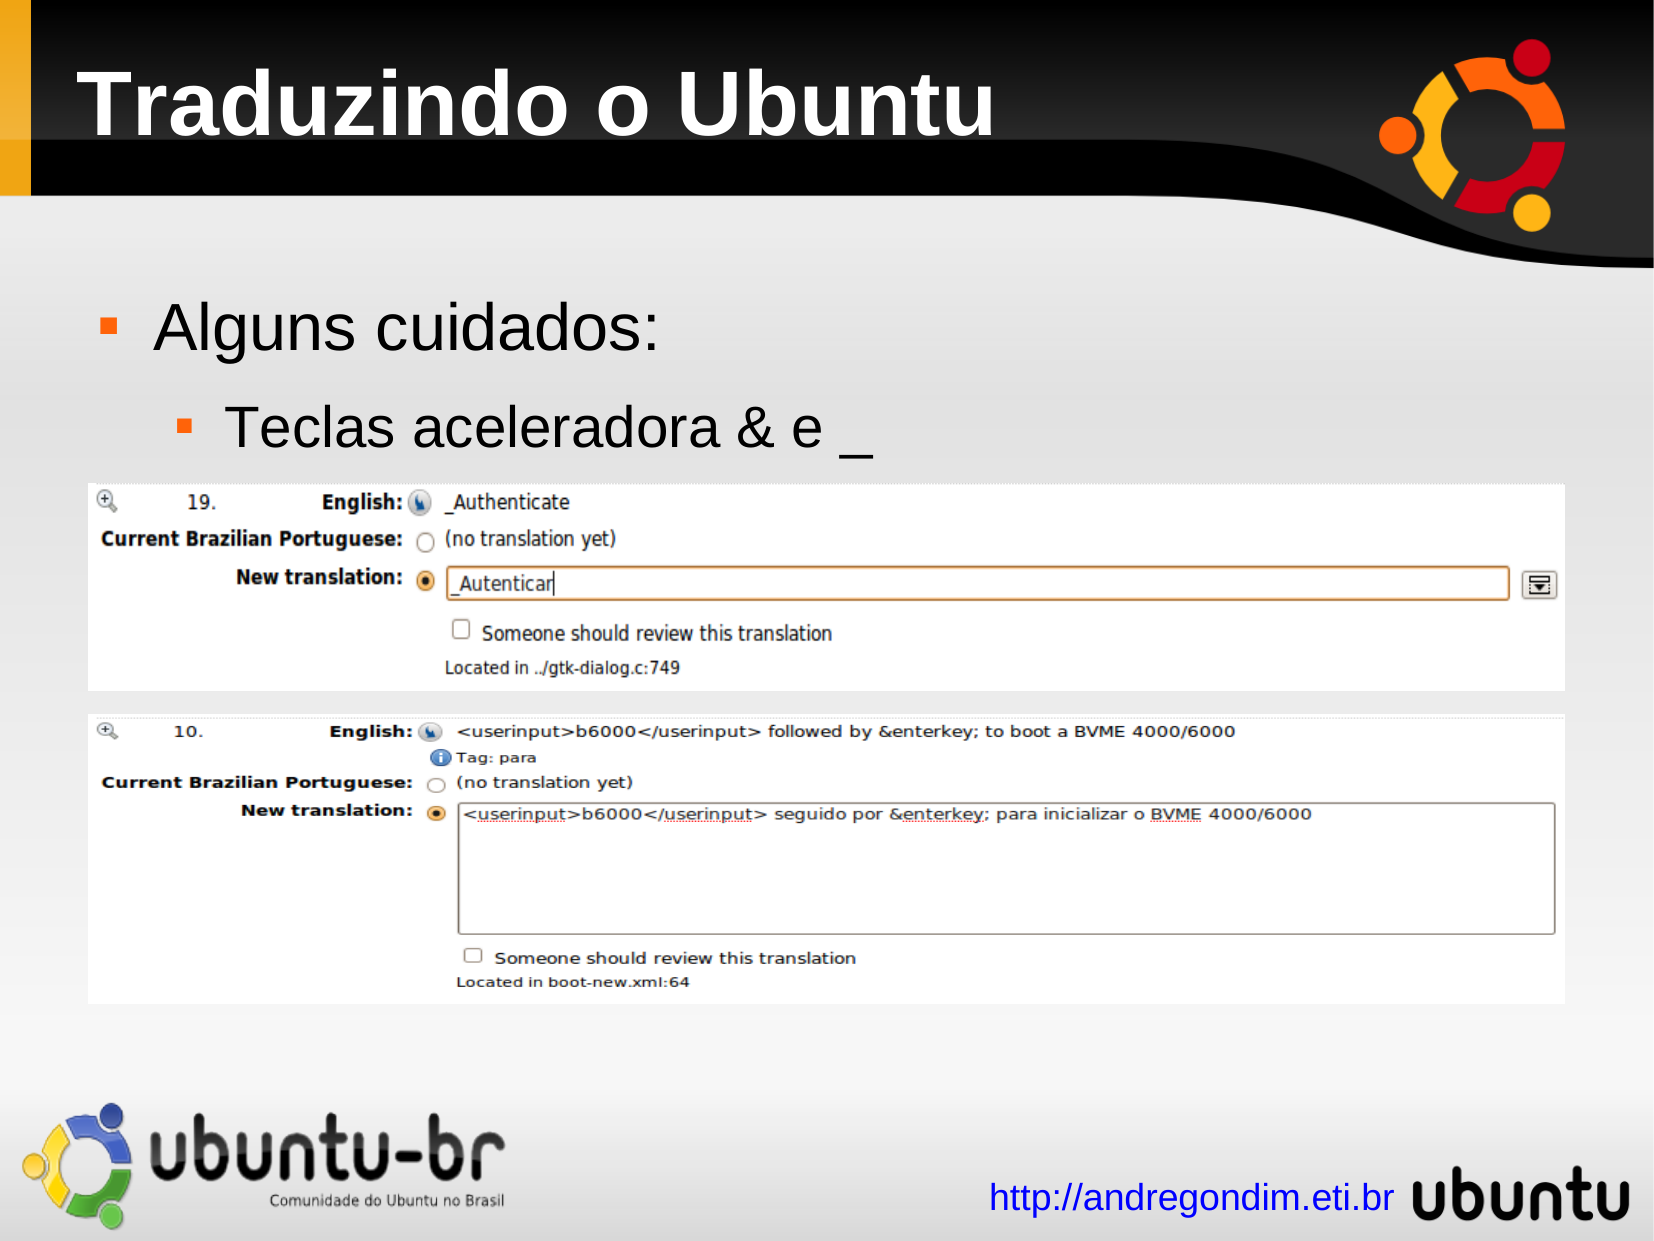

# Traduzindo o Ubuntu
Alguns cuidados:
Teclas aceleradora & e _